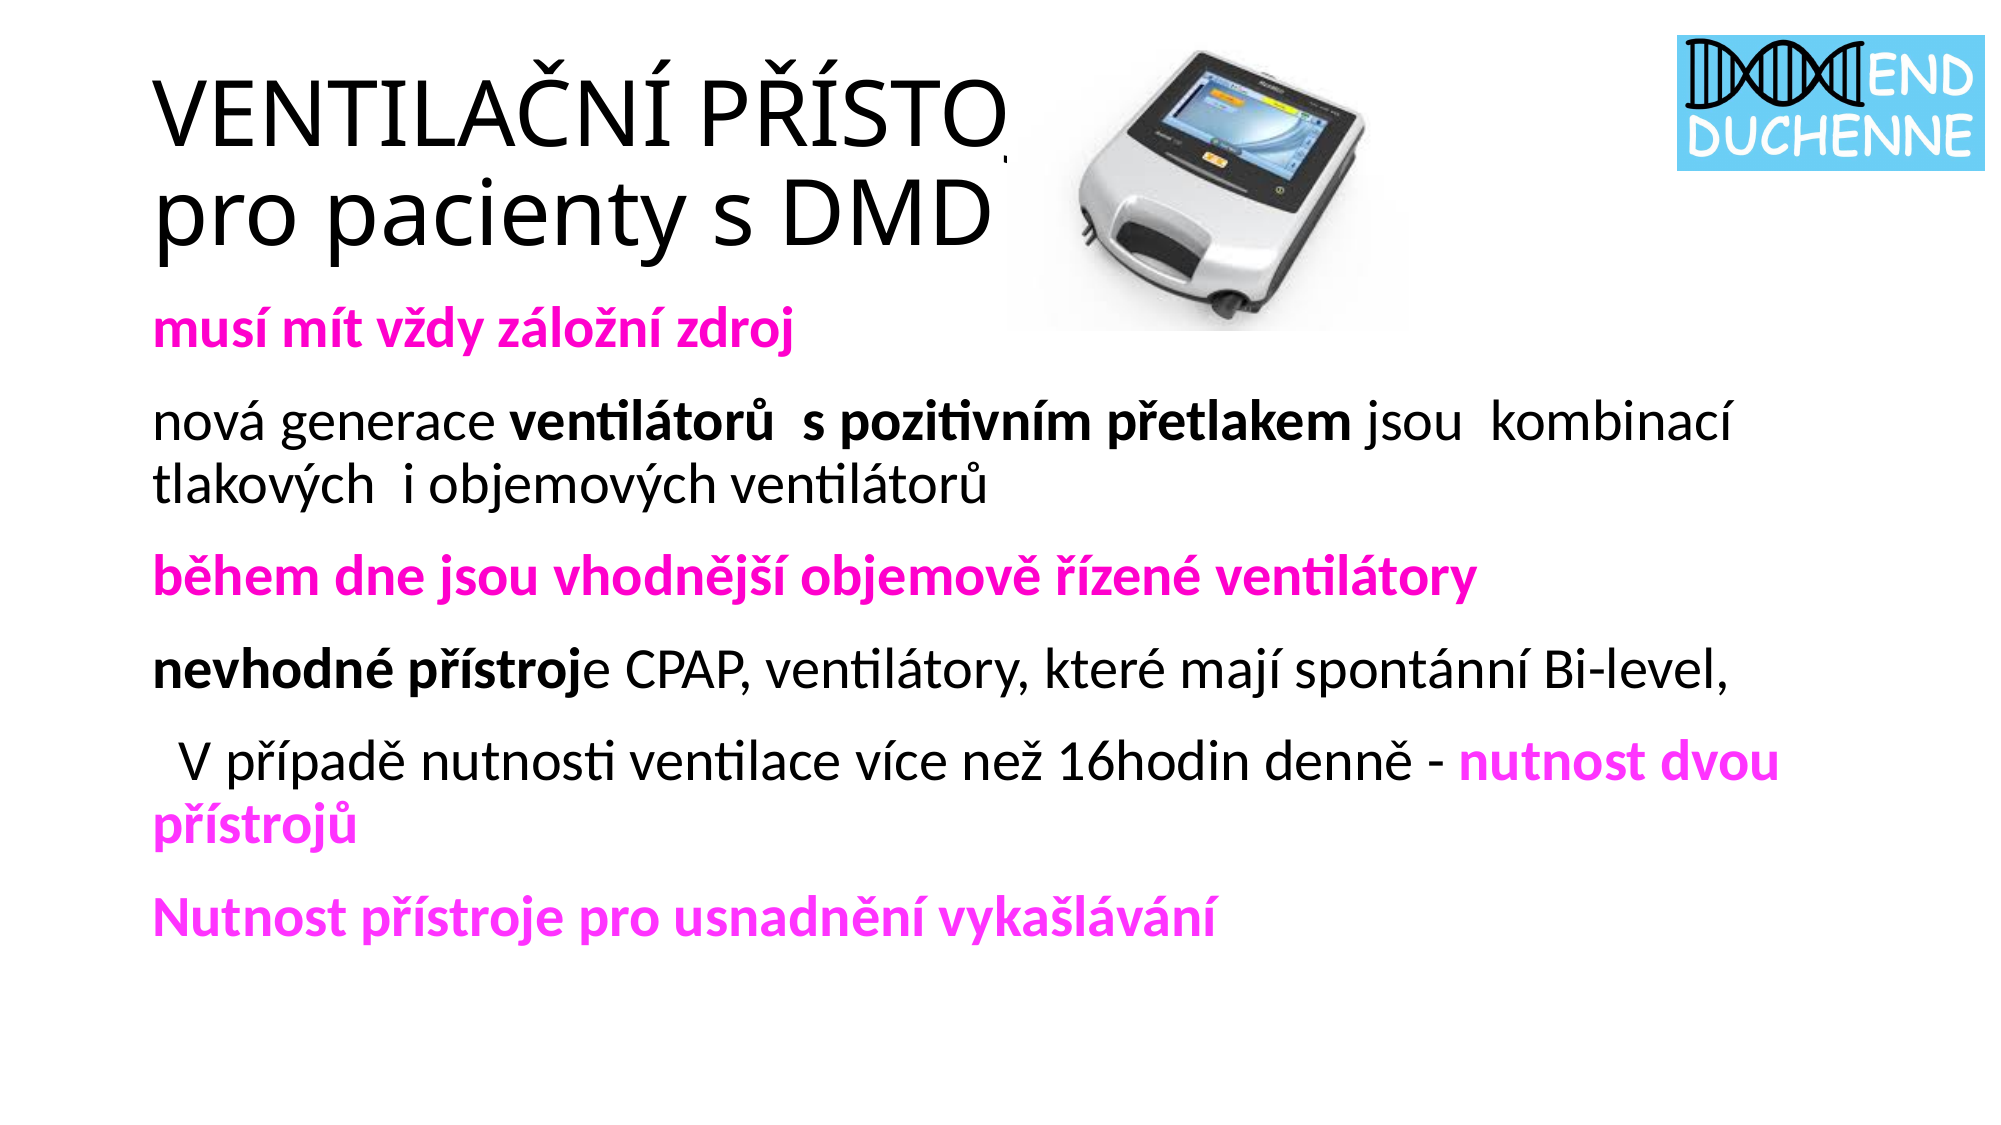

# VENTILAČNÍ PŘÍSTOJE pro pacienty s DMD
musí mít vždy záložní zdroj
nová generace ventilátorů s pozitivním přetlakem jsou kombinací tlakových i objemových ventilátorů
během dne jsou vhodnější objemově řízené ventilátory
nevhodné přístroje CPAP, ventilátory, které mají spontánní Bi-level,
 V případě nutnosti ventilace více než 16hodin denně - nutnost dvou přístrojů
Nutnost přístroje pro usnadnění vykašlávání